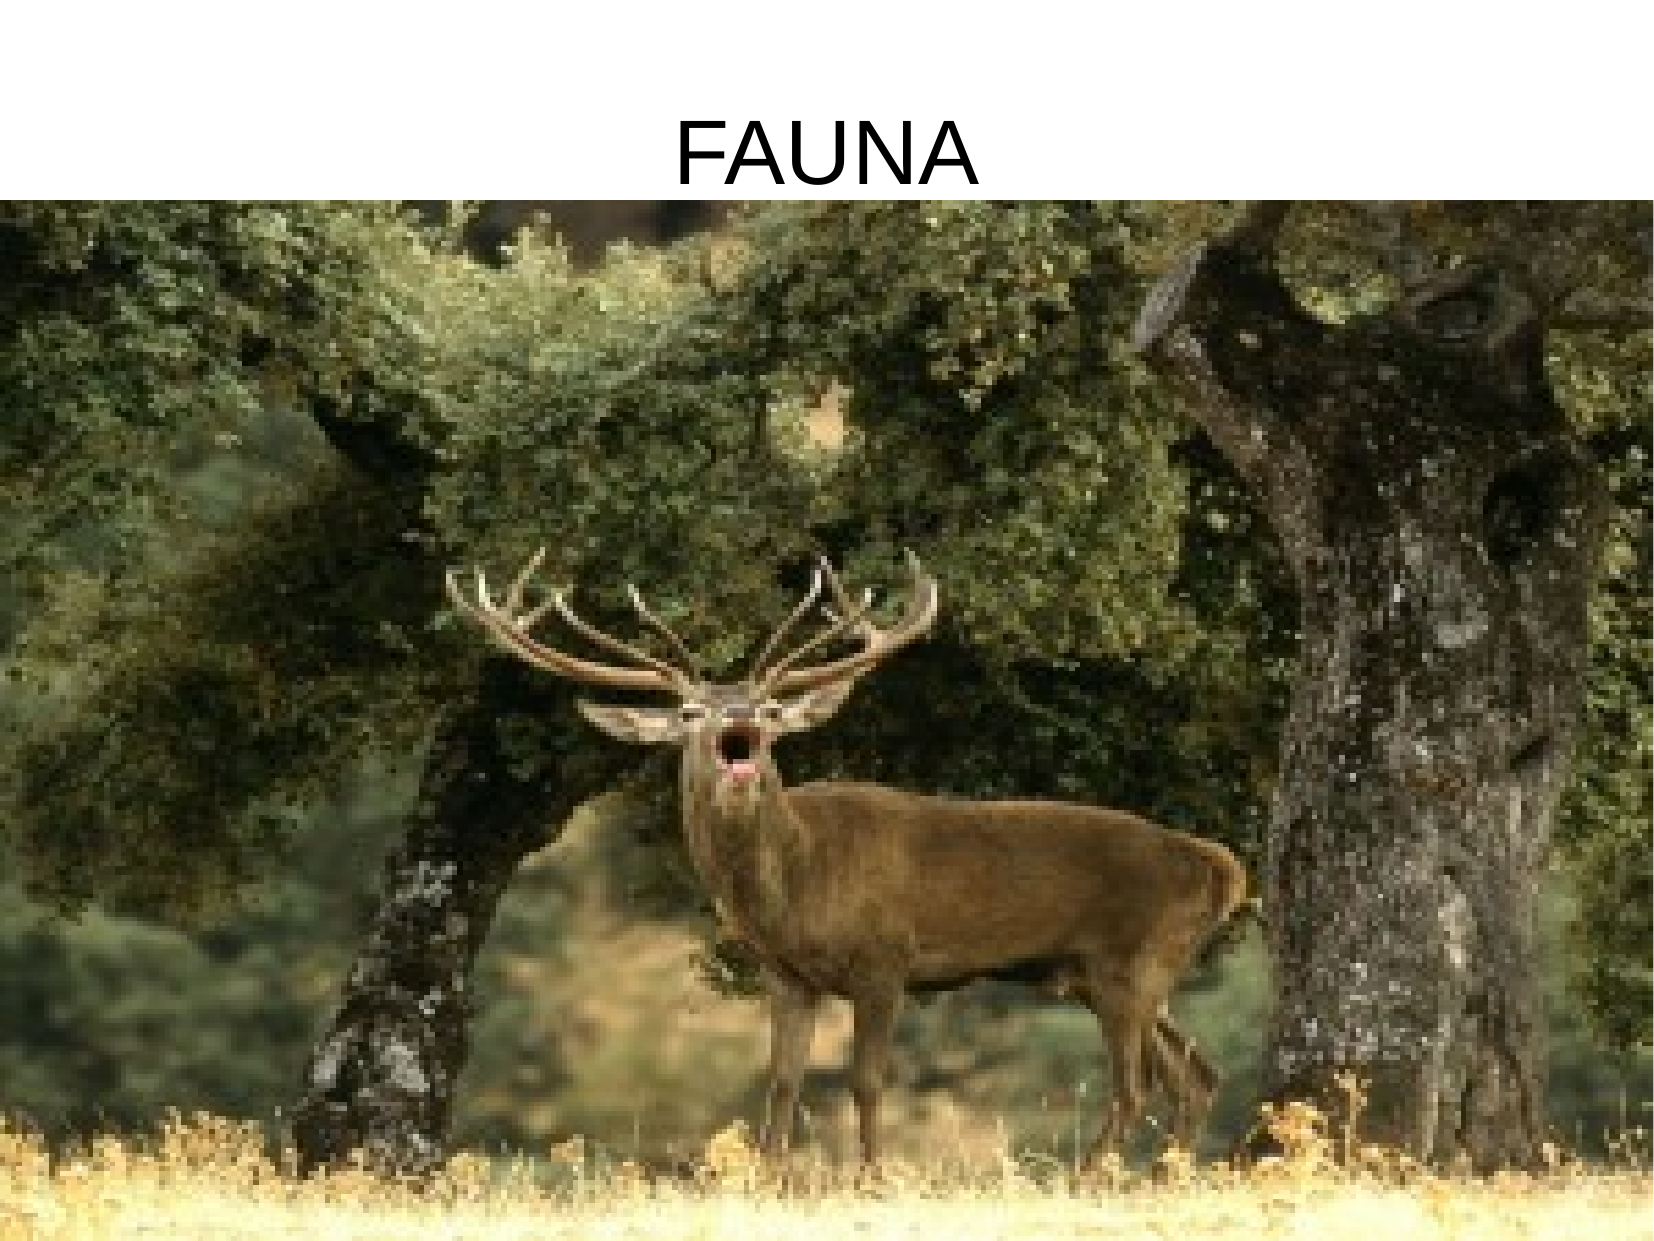

# FAUNA
La situación geográfica del parque hace que se convierta en paso obligado de millones de aves migratorias, que buscan alimento y un clima más benigno. Aquellos que os guste la ornitología encontraréis un verdadero paraíso en este parque. Aves como las cigüeñas, los milanos, halcones abejeros, águilas calzadas y culebreras, buitres, alomoches y un sinfín de otros muchos pájaros de gran tamaño.
Otra gran variedad de especies son la de los mamíferos. Con un poco de suerte, un paseo por el parque nos llevará a observar nutrias, ginetas, turones, gatos monteses, comadrejas, ciervos, cabras montesas y corzos. Precisamente, esta sierra alberga la última población de corzos andaluces de raza morisca que pueden verse.